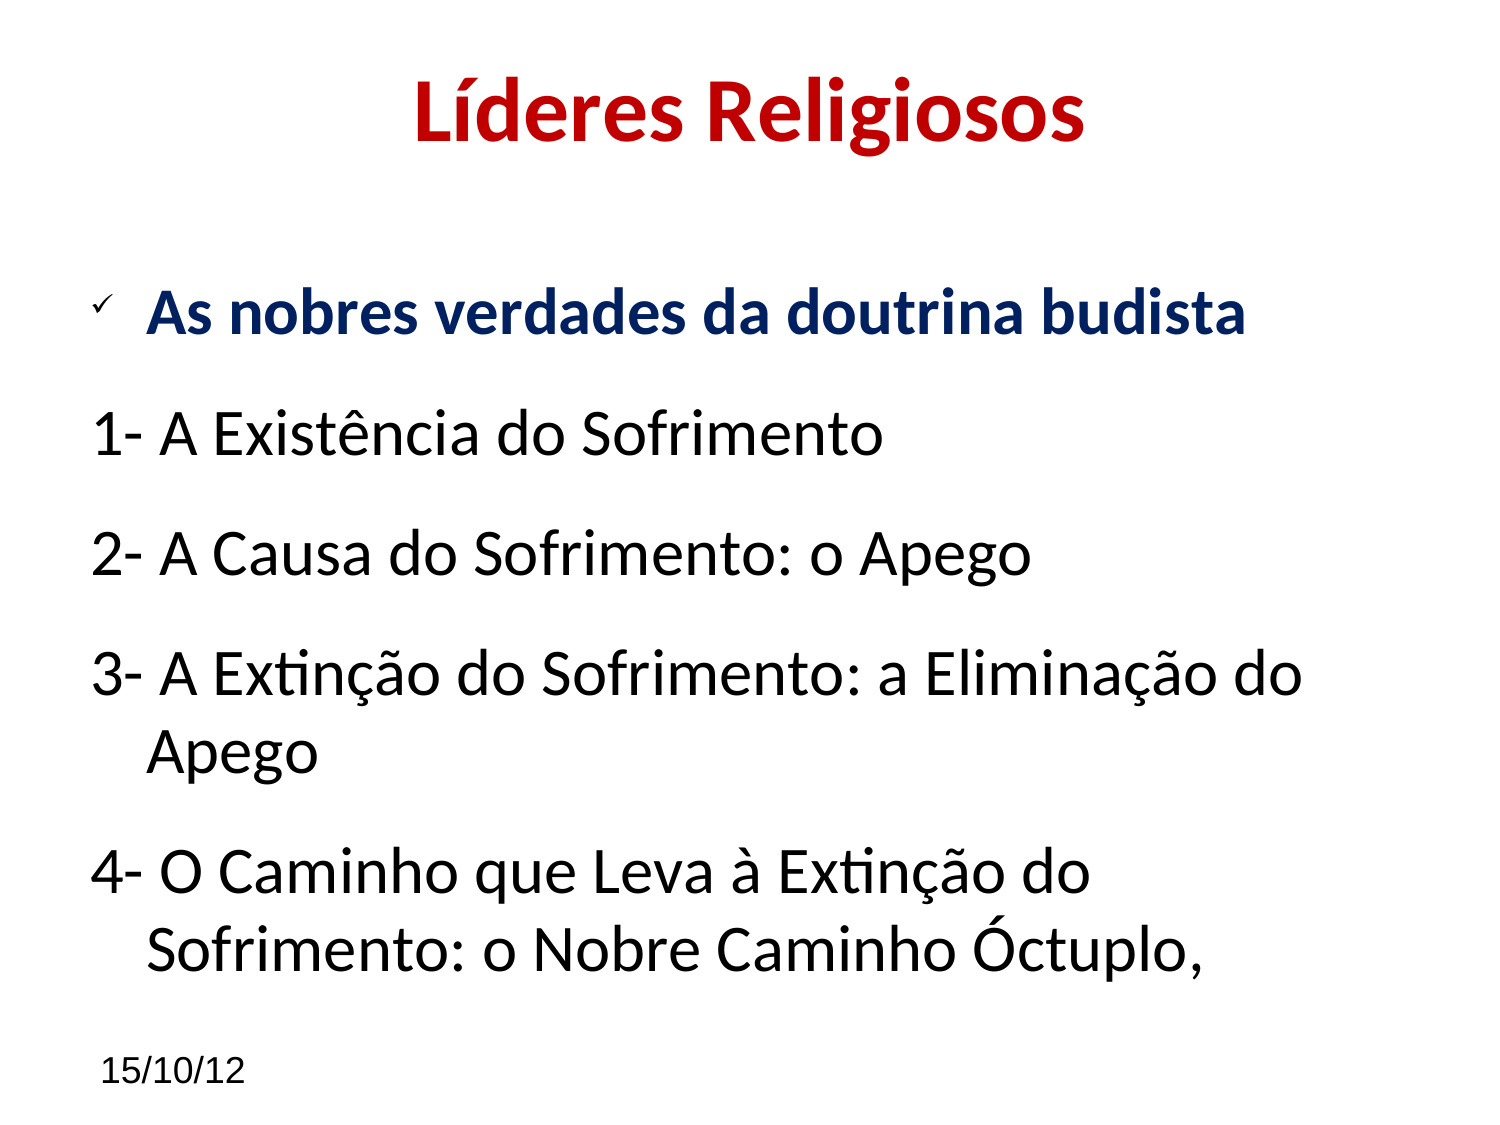

# Líderes Religiosos
As nobres verdades da doutrina budista
1- A Existência do Sofrimento
2- A Causa do Sofrimento: o Apego
3- A Extinção do Sofrimento: a Eliminação do Apego
4- O Caminho que Leva à Extinção do Sofrimento: o Nobre Caminho Óctuplo,